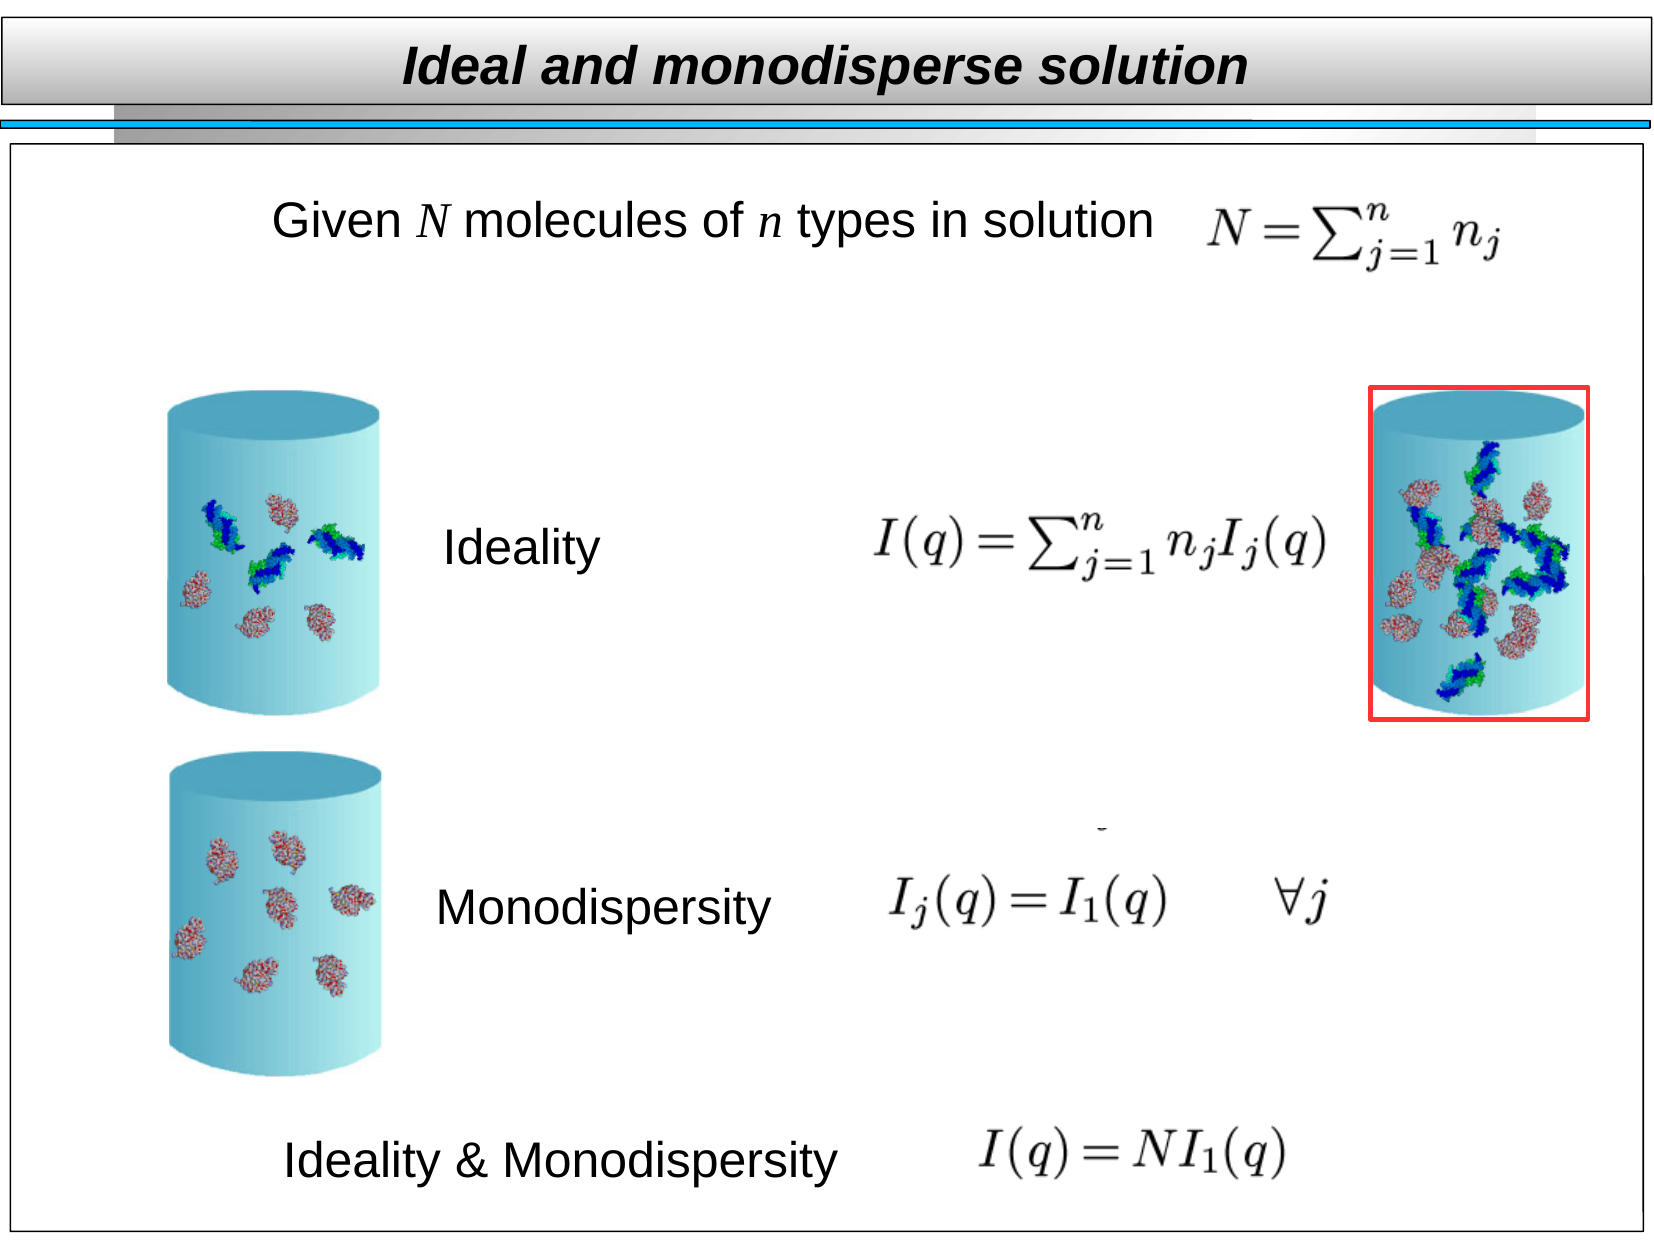

Ideal and monodisperse solution
Given N molecules of n types in solution
Ideality
Monodispersity
Ideality & Monodispersity